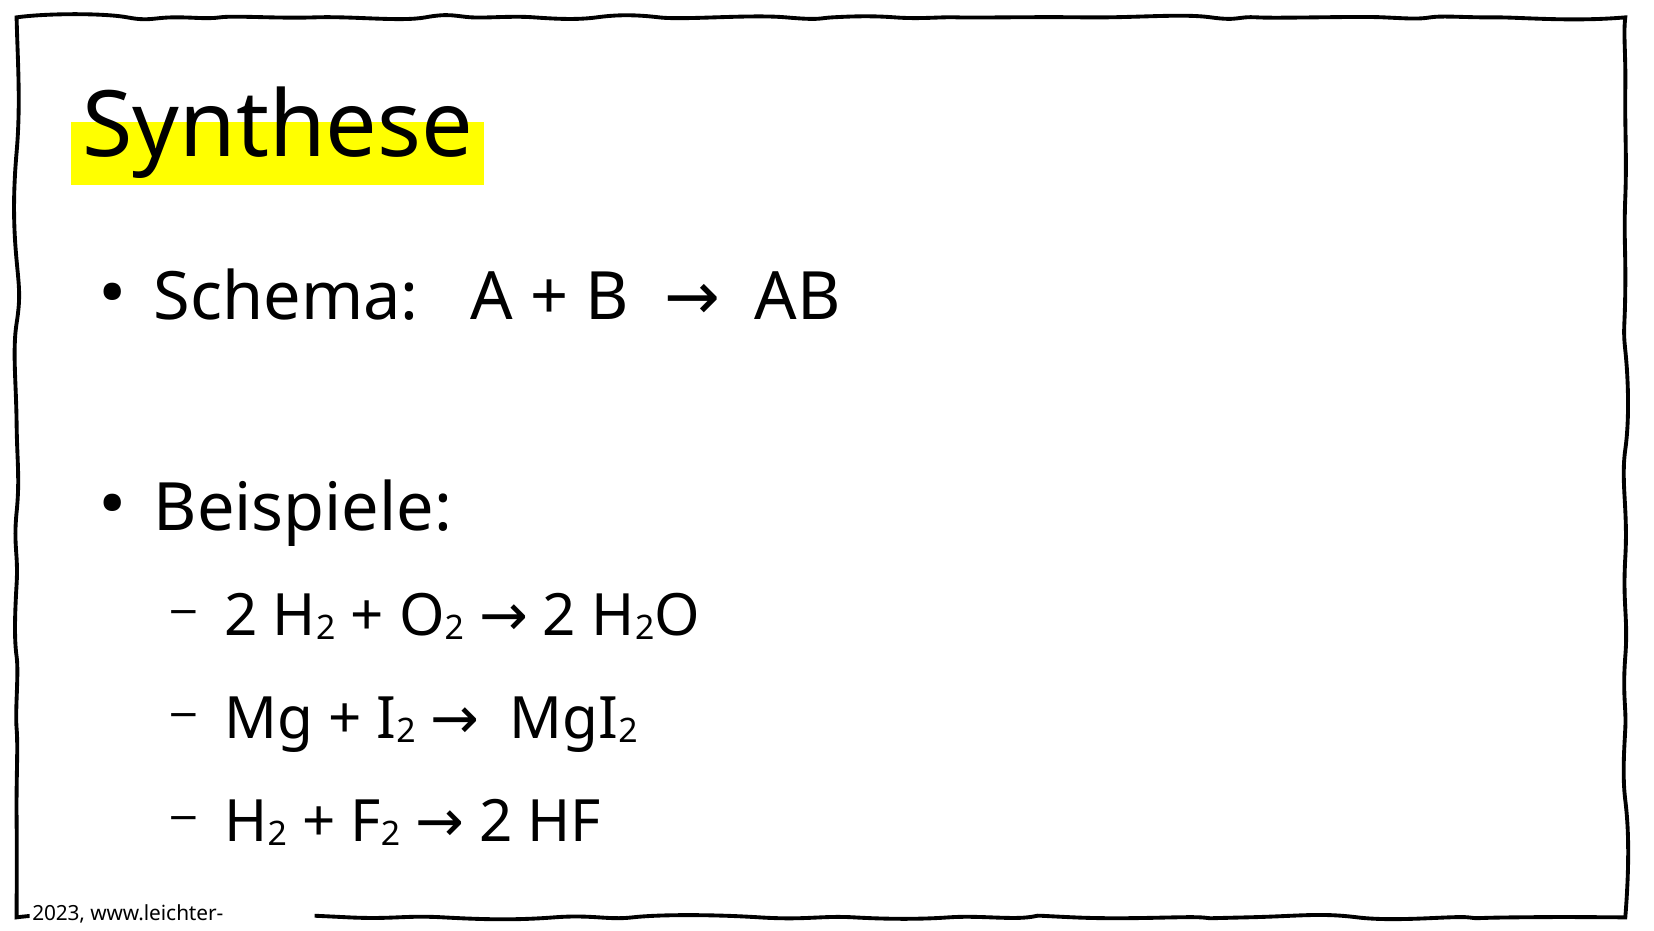

# Synthese
Schema: A + B → AB
Beispiele:
2 H2 + O2 → 2 H2O
Mg + I2 → MgI2
H2 + F2 → 2 HF